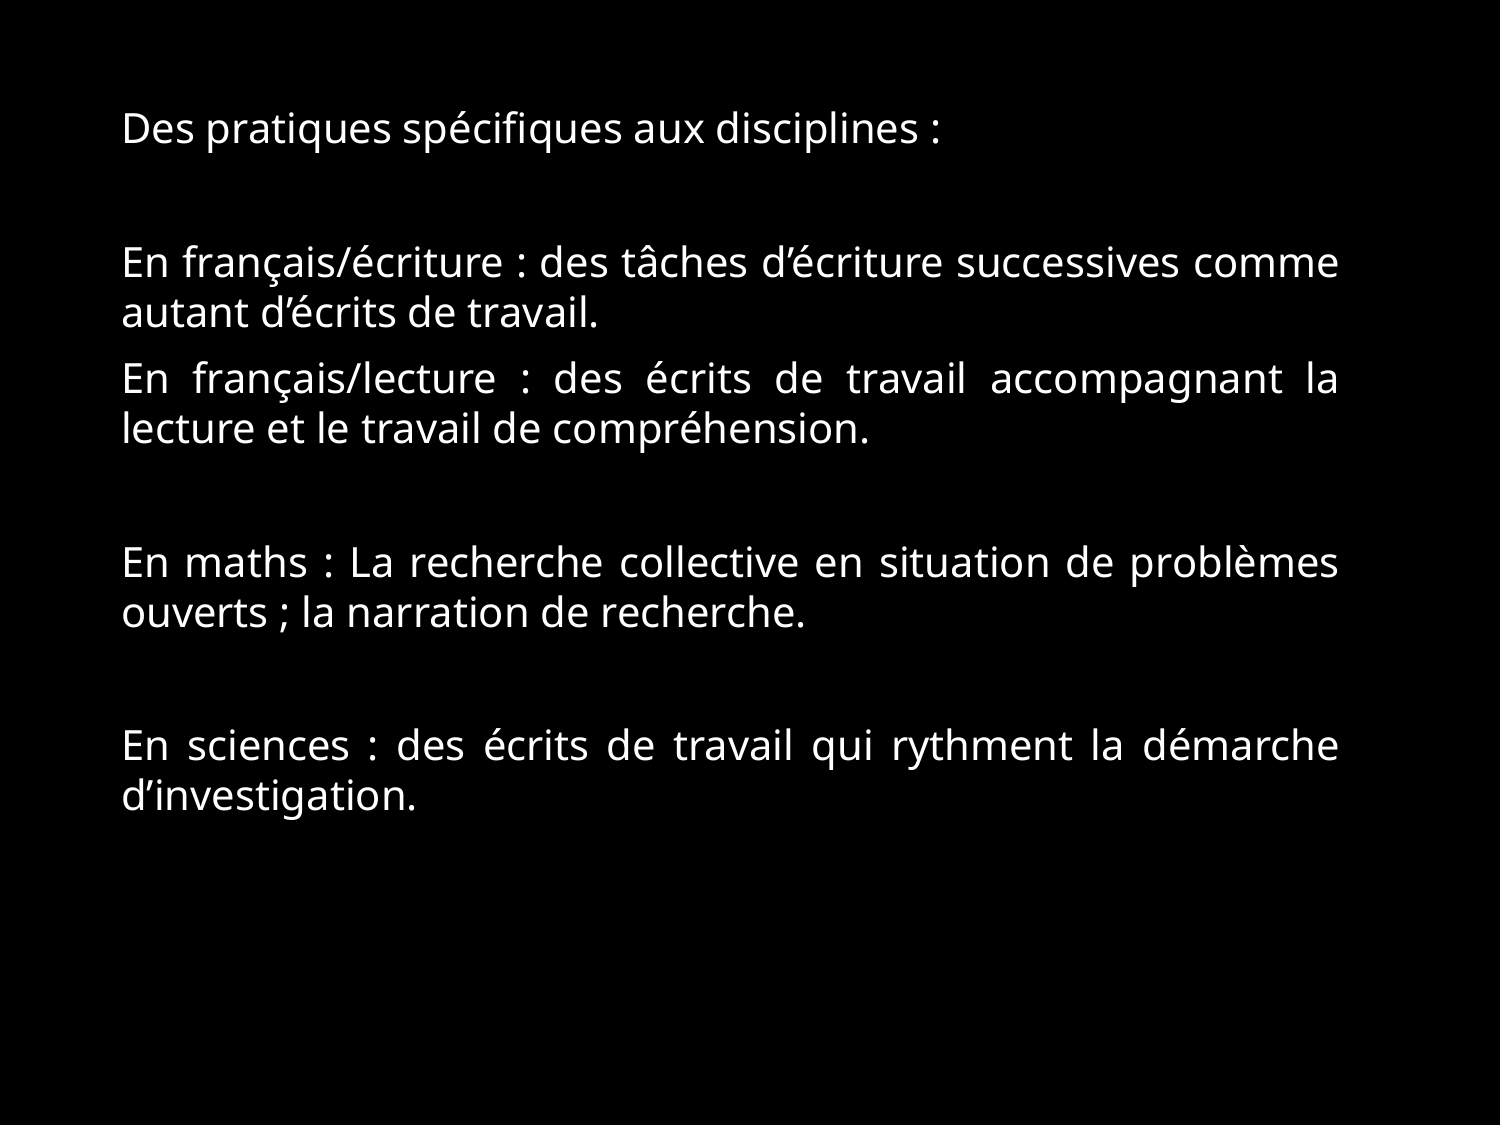

# Des pratiques spécifiques aux disciplines :
En français/écriture : des tâches d’écriture successives comme autant d’écrits de travail.
En français/lecture : des écrits de travail accompagnant la lecture et le travail de compréhension.
En maths : La recherche collective en situation de problèmes ouverts ; la narration de recherche.
En sciences : des écrits de travail qui rythment la démarche d’investigation.